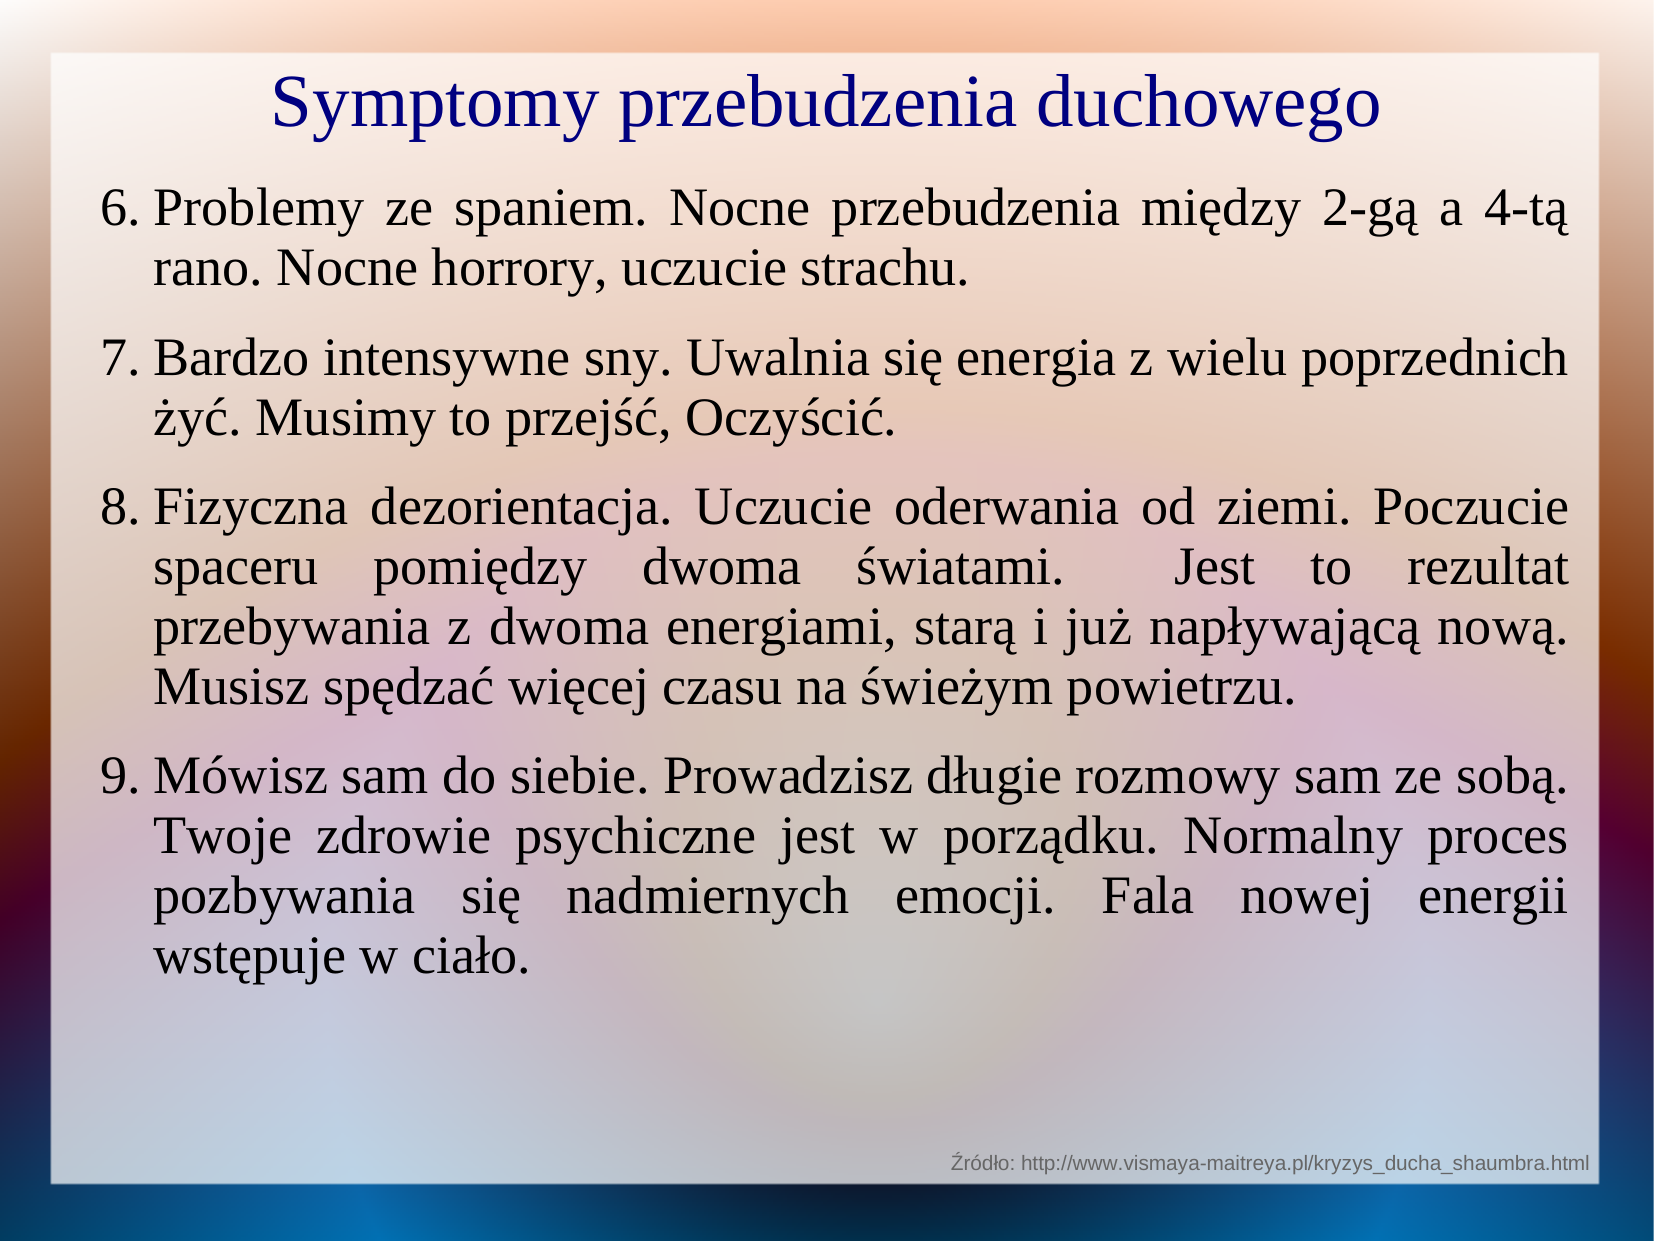

# Symptomy przebudzenia duchowego
Problemy ze spaniem. Nocne przebudzenia między 2-gą a 4-tą rano. Nocne horrory, uczucie strachu.
Bardzo intensywne sny. Uwalnia się energia z wielu poprzednich żyć. Musimy to przejść, Oczyścić.
Fizyczna dezorientacja. Uczucie oderwania od ziemi. Poczucie spaceru pomiędzy dwoma światami. Jest to rezultat przebywania z dwoma energiami, starą i już napływającą nową. Musisz spędzać więcej czasu na świeżym powietrzu.
Mówisz sam do siebie. Prowadzisz długie rozmowy sam ze sobą. Twoje zdrowie psychiczne jest w porządku. Normalny proces pozbywania się nadmiernych emocji. Fala nowej energii wstępuje w ciało.
Źródło: http://www.vismaya-maitreya.pl/kryzys_ducha_shaumbra.html